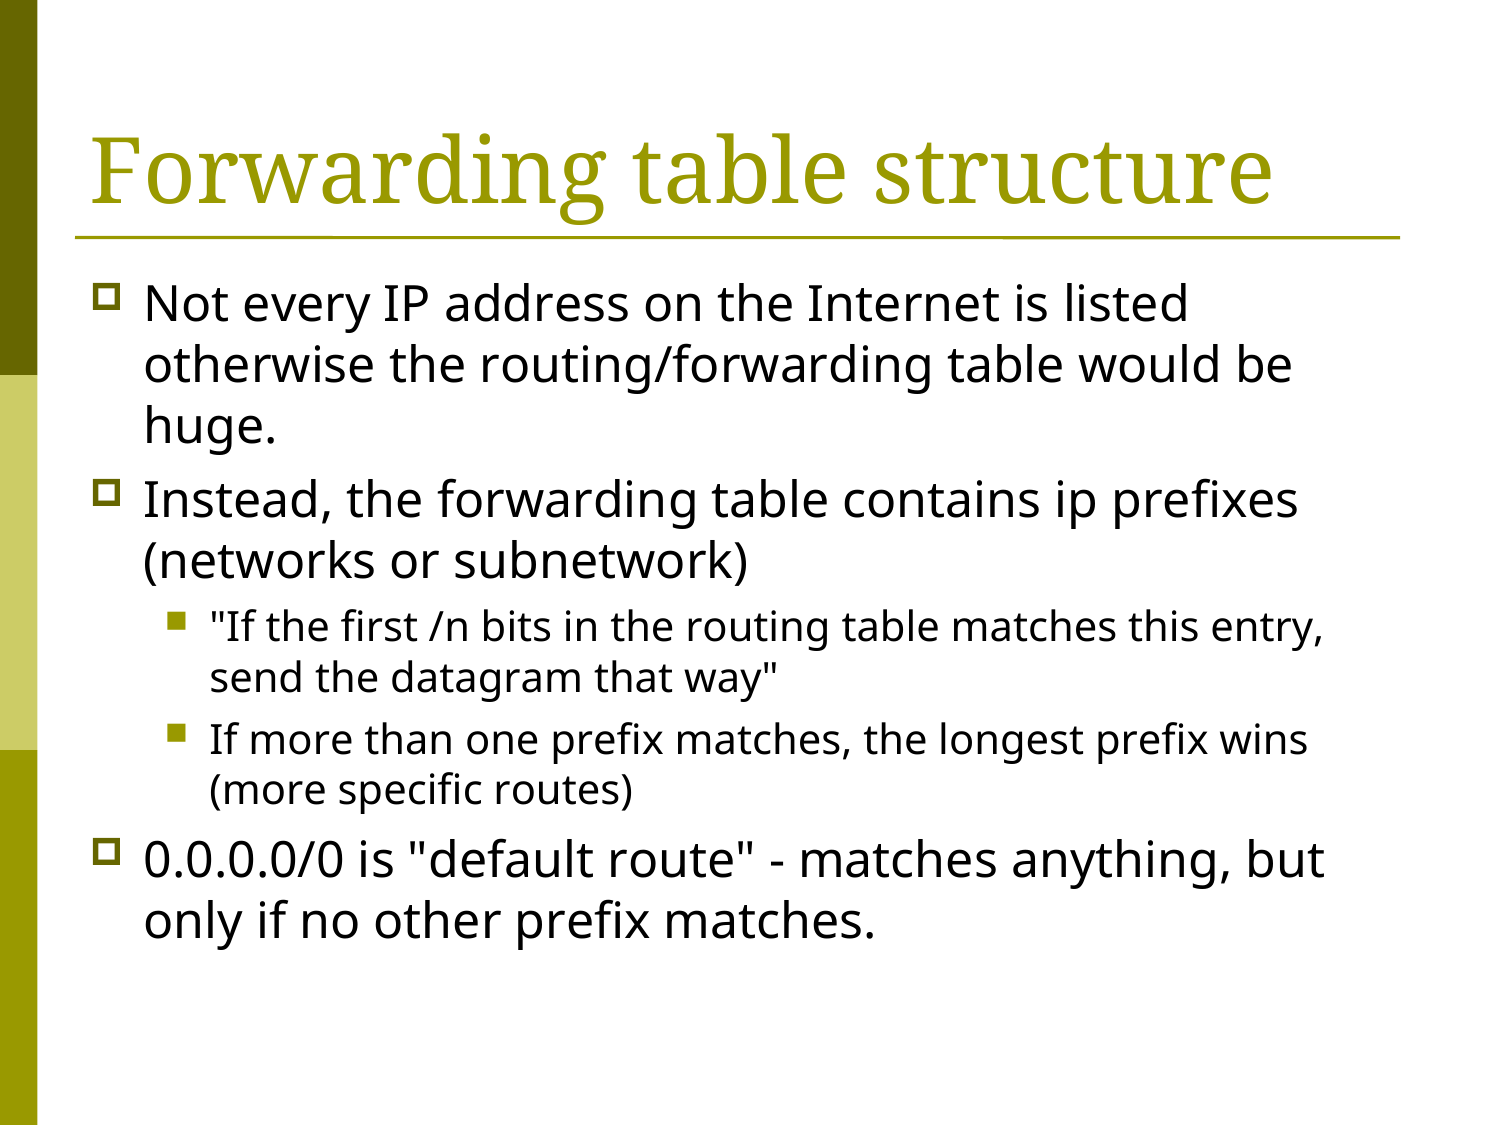

# Forwarding table structure
Not every IP address on the Internet is listed otherwise the routing/forwarding table would be huge.
Instead, the forwarding table contains ip prefixes (networks or subnetwork)
"If the first /n bits in the routing table matches this entry, send the datagram that way"
If more than one prefix matches, the longest prefix wins (more specific routes)
0.0.0.0/0 is "default route" - matches anything, but only if no other prefix matches.